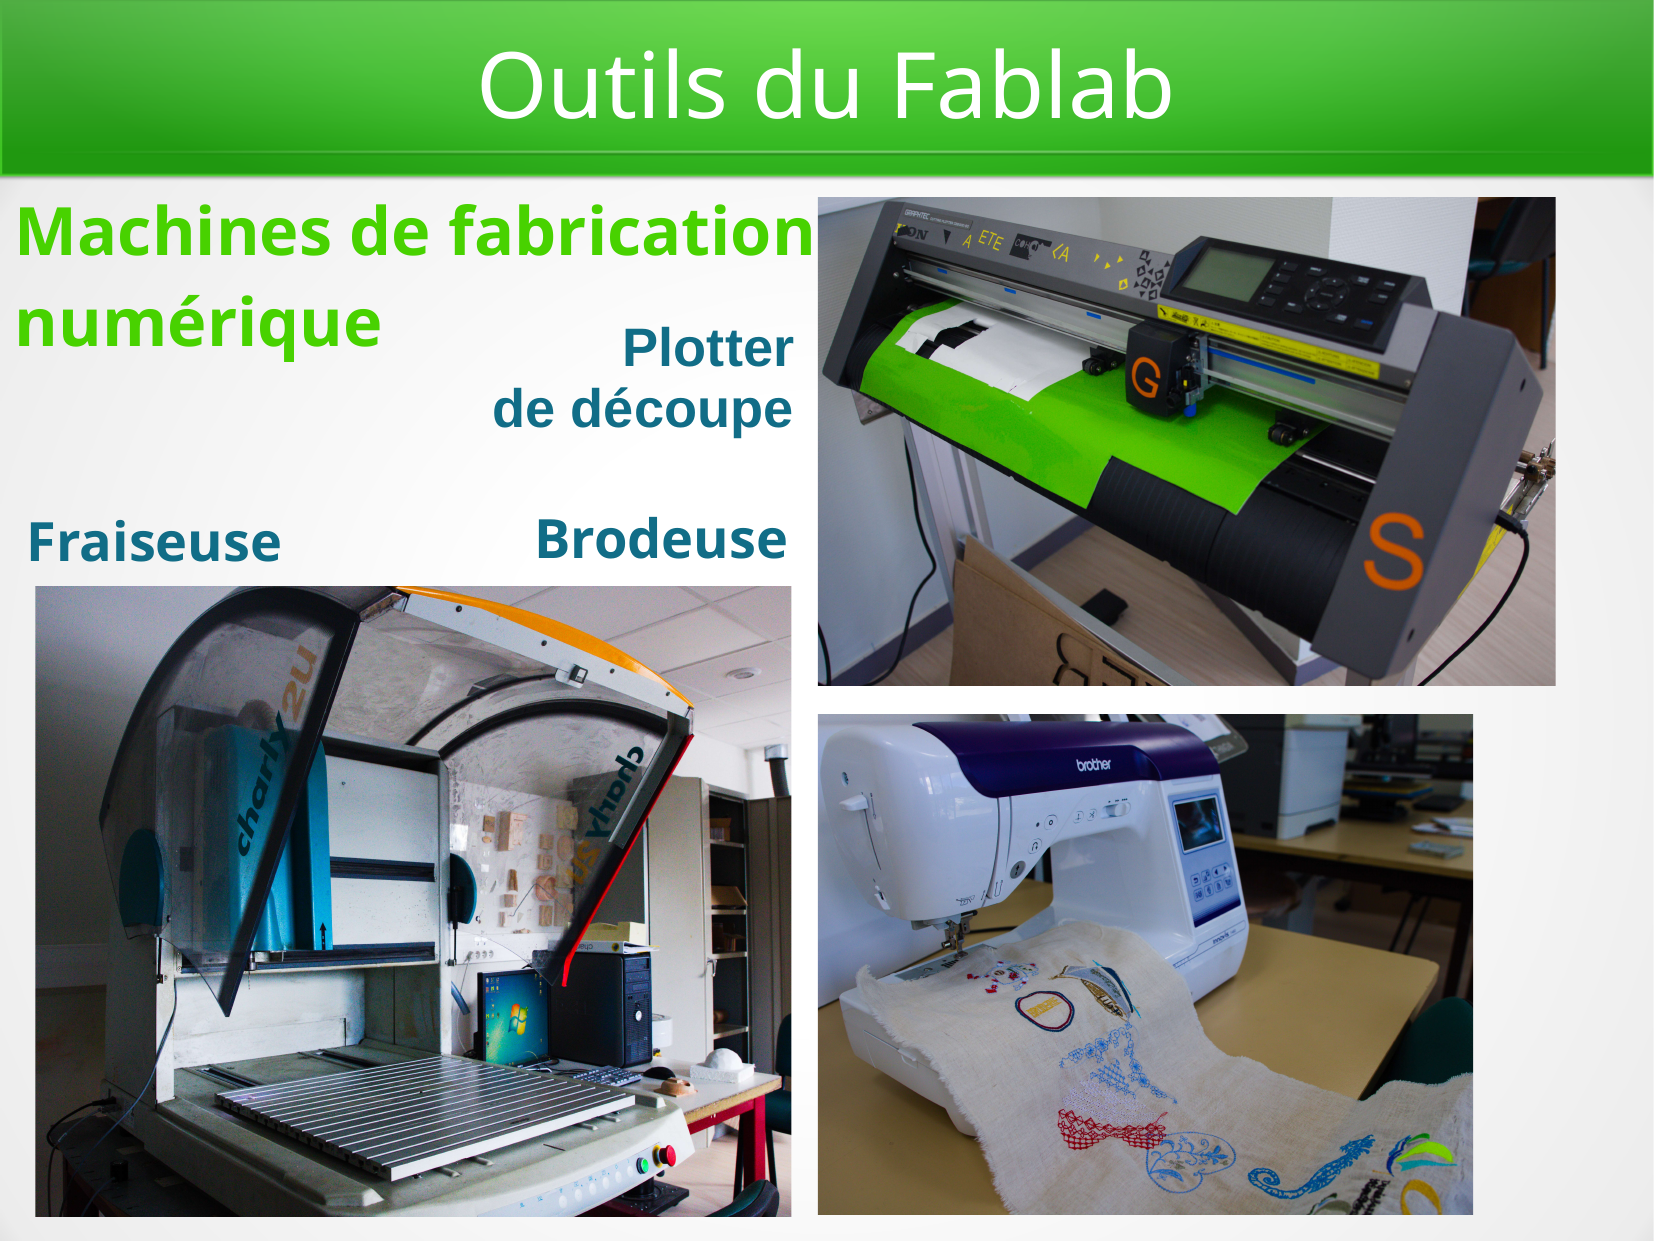

# Outils du Fablab
Machines de fabrication numérique
Plotter
de découpe
Brodeuse
Fraiseuse